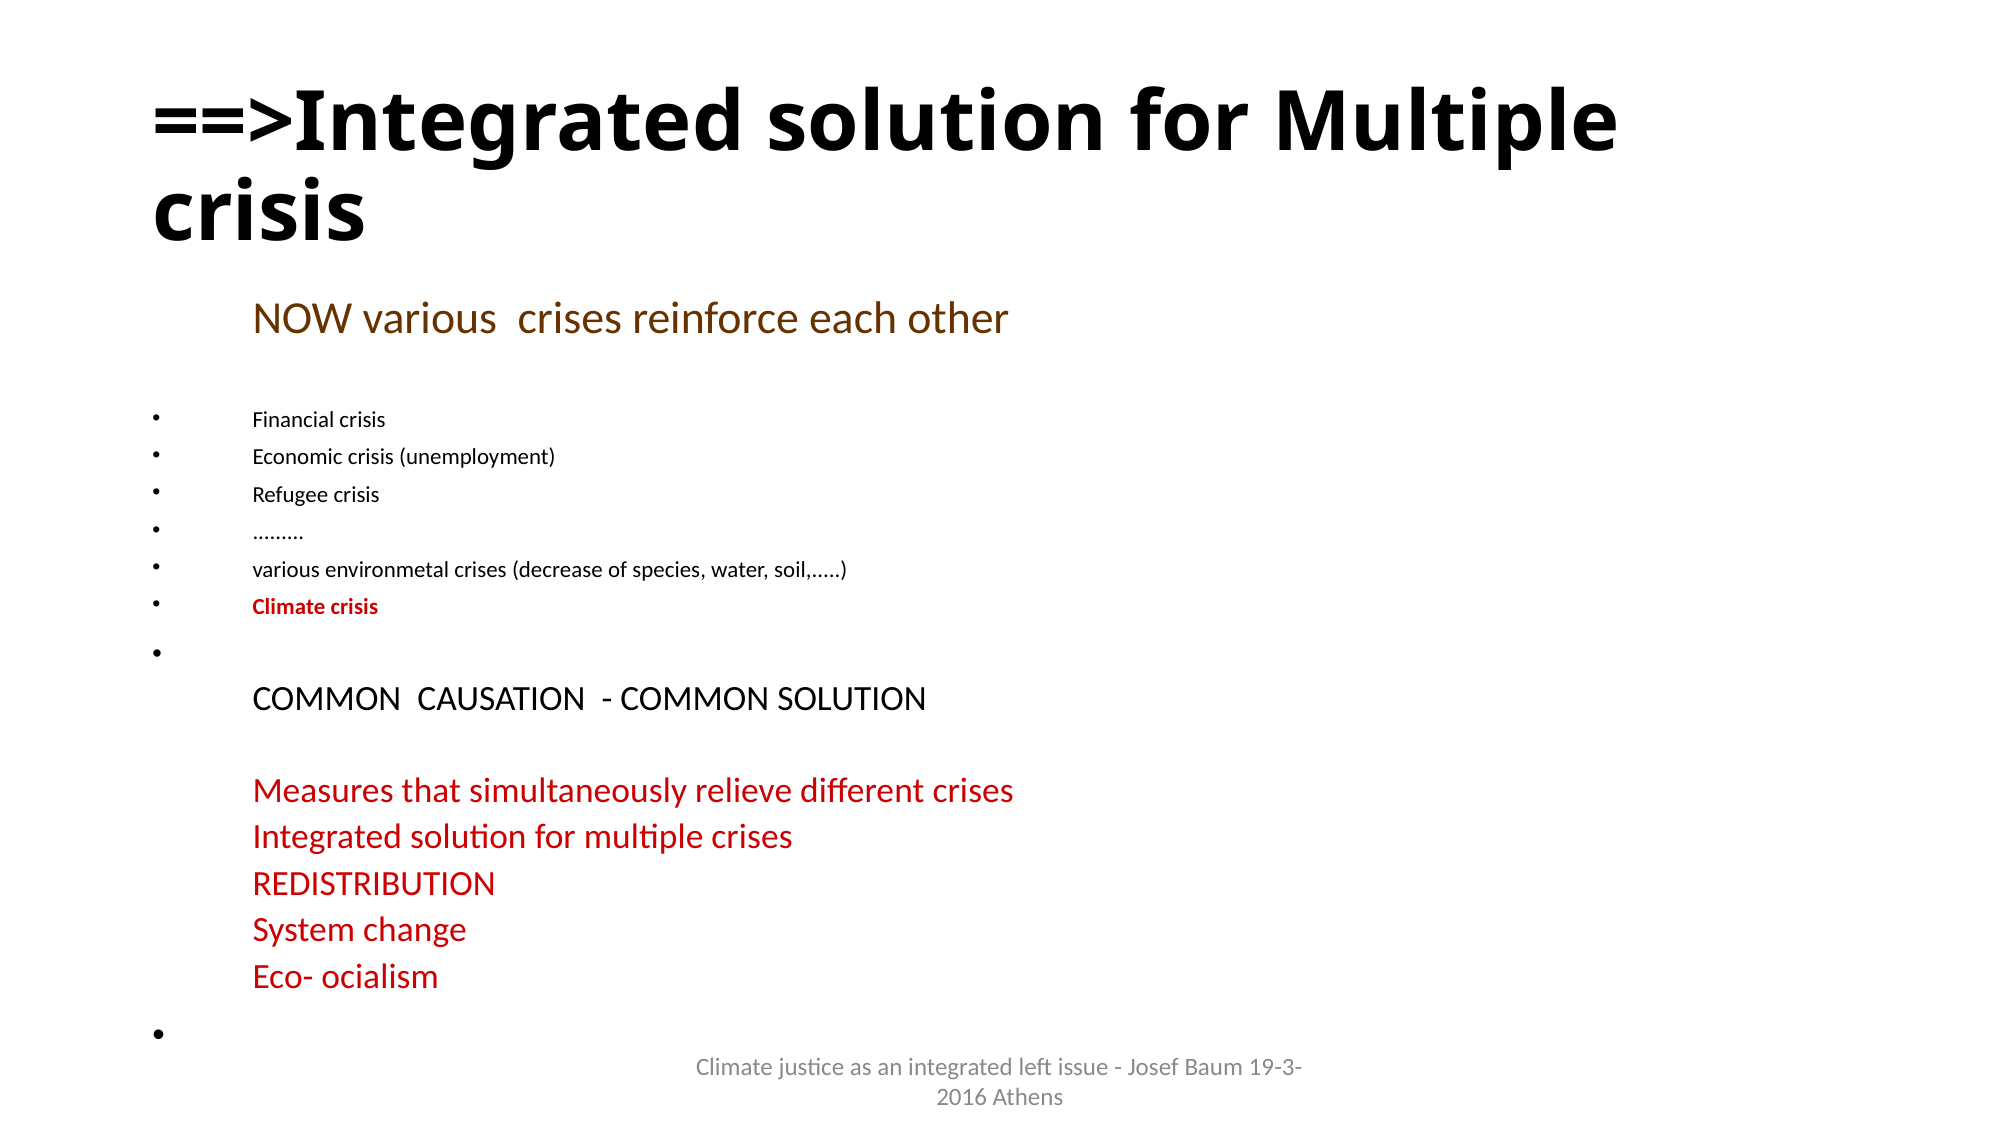

# ==>Integrated solution for Multiple crisis
NOW various crises reinforce each other
Financial crisis
Economic crisis (unemployment)
Refugee crisis
.........
various environmetal crises (decrease of species, water, soil,.....)
Climate crisis
COMMON CAUSATION - COMMON SOLUTION
Measures that simultaneously relieve different crises
Integrated solution for multiple crises
REDISTRIBUTION
System change
Eco- ocialism
Climate justice as an integrated left issue - Josef Baum 19-3-2016 Athens